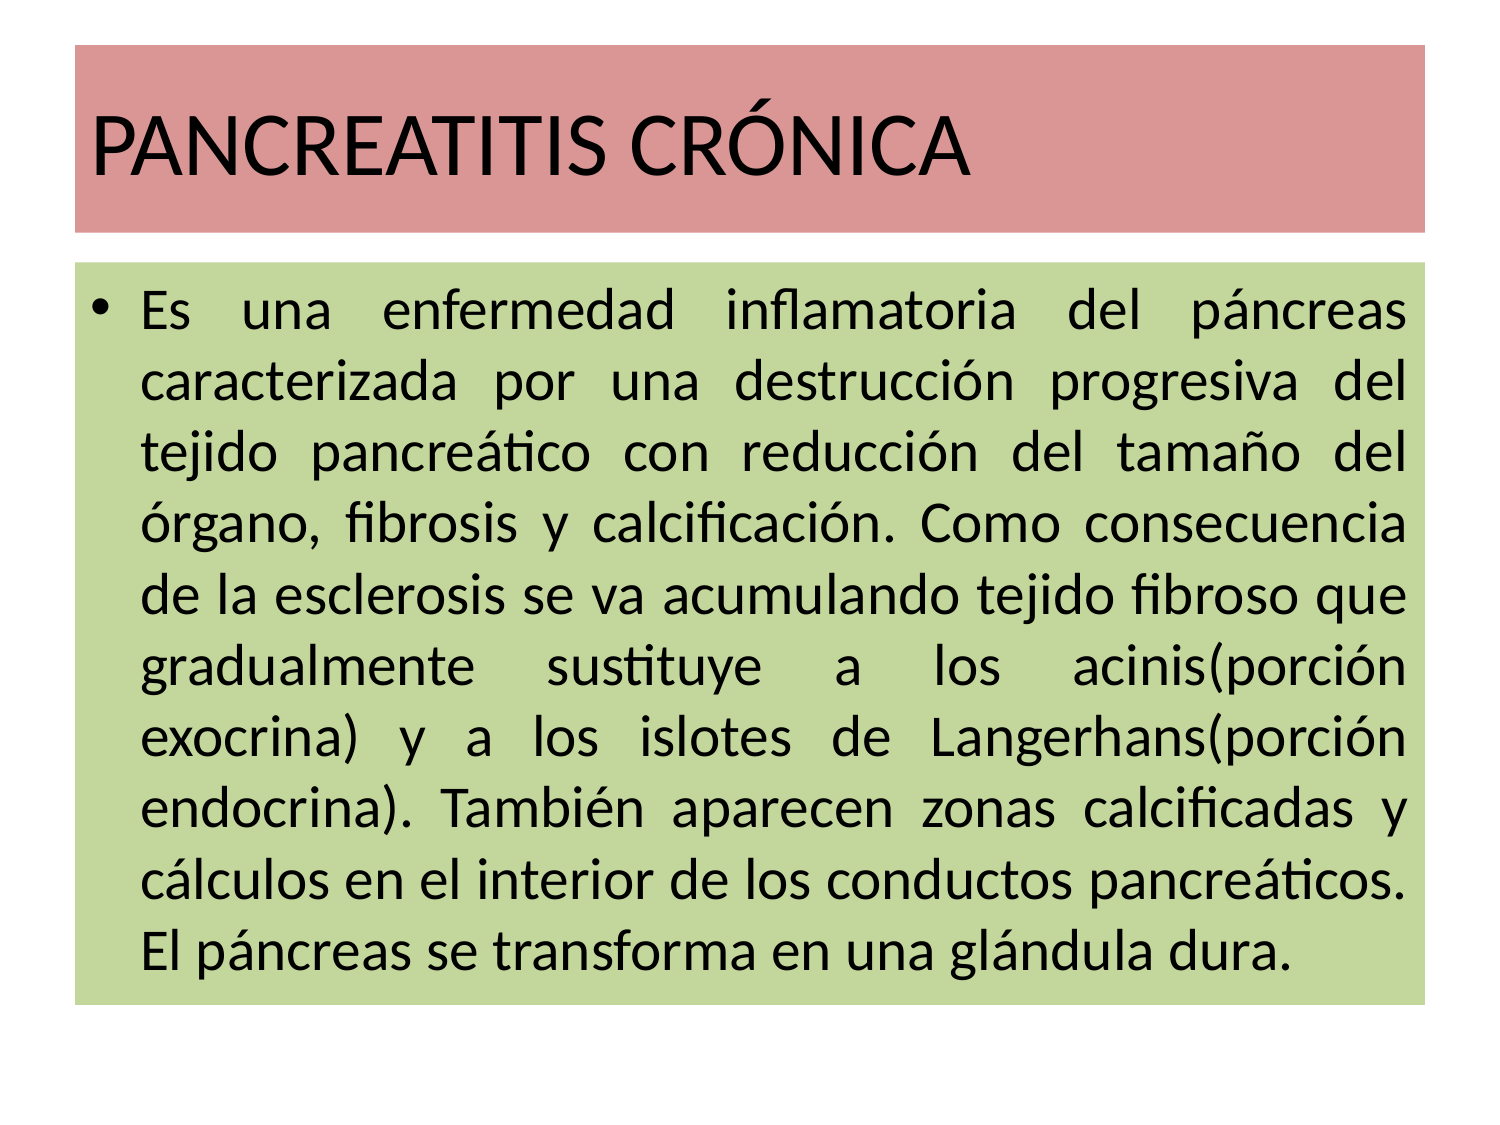

# PANCREATITIS CRÓNICA
Es una enfermedad inflamatoria del páncreas caracterizada por una destrucción progresiva del tejido pancreático con reducción del tamaño del órgano, fibrosis y calcificación. Como consecuencia de la esclerosis se va acumulando tejido fibroso que gradualmente sustituye a los acinis(porción exocrina) y a los islotes de Langerhans(porción endocrina). También aparecen zonas calcificadas y cálculos en el interior de los conductos pancreáticos. El páncreas se transforma en una glándula dura.